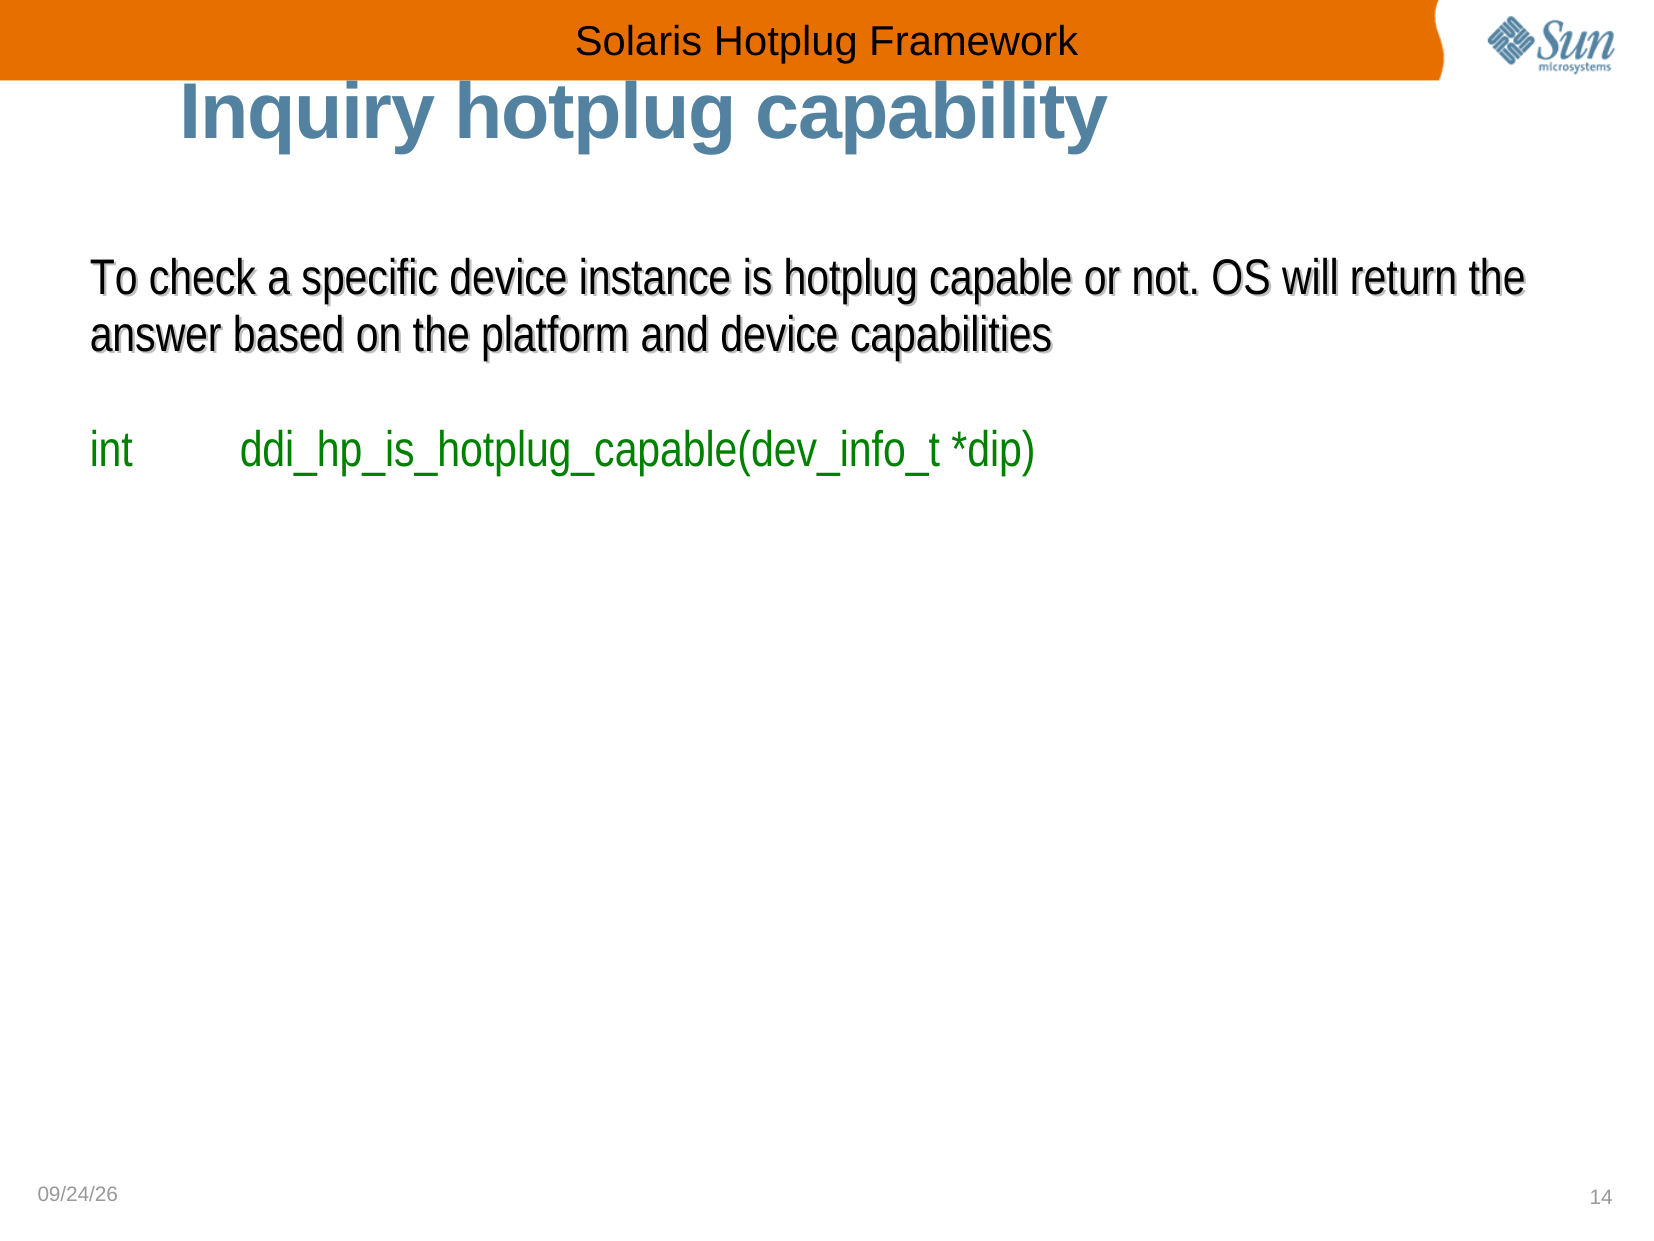

# Inquiry hotplug capability
To check a specific device instance is hotplug capable or not. OS will return the answer based on the platform and device capabilities
int		ddi_hp_is_hotplug_capable(dev_info_t *dip)
14